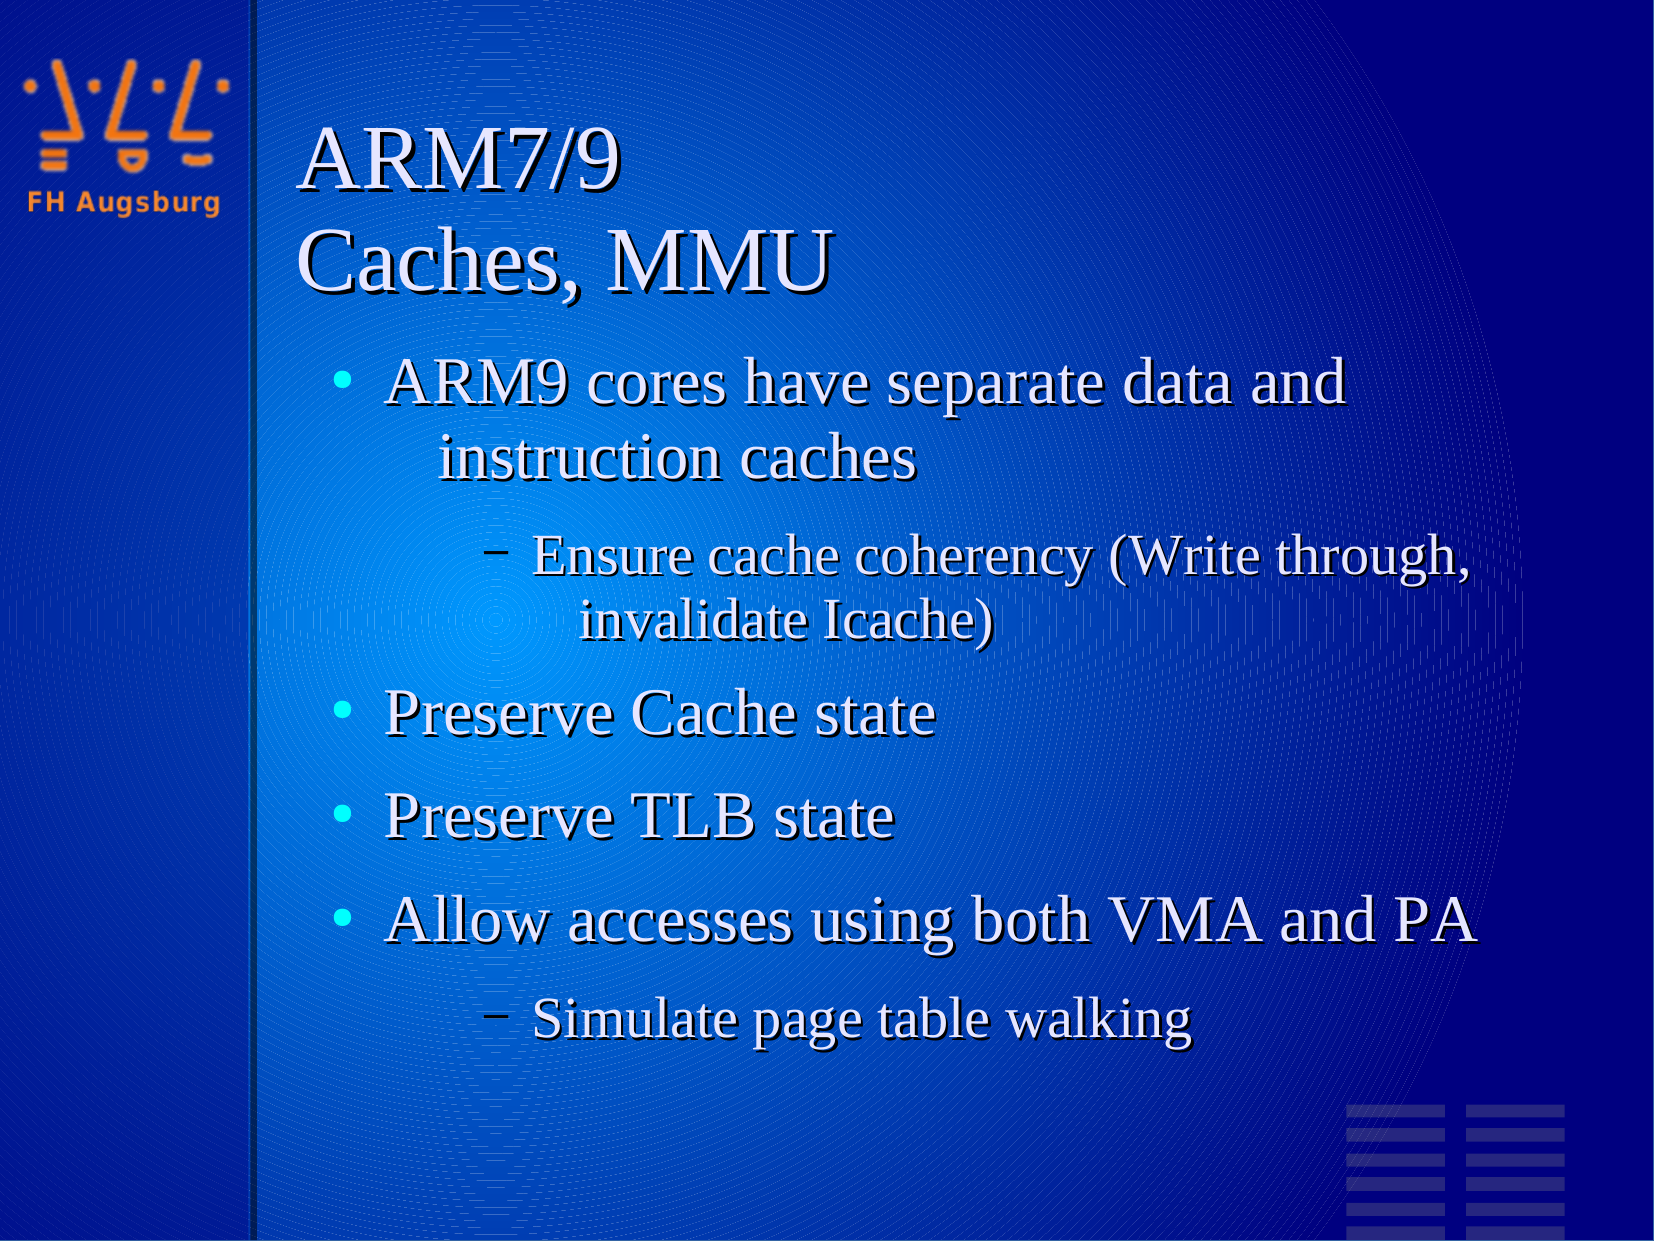

# ARM7/9 Caches, MMU
ARM9 cores have separate data and instruction caches
Ensure cache coherency (Write through, invalidate Icache)
Preserve Cache state
Preserve TLB state
Allow accesses using both VMA and PA
Simulate page table walking